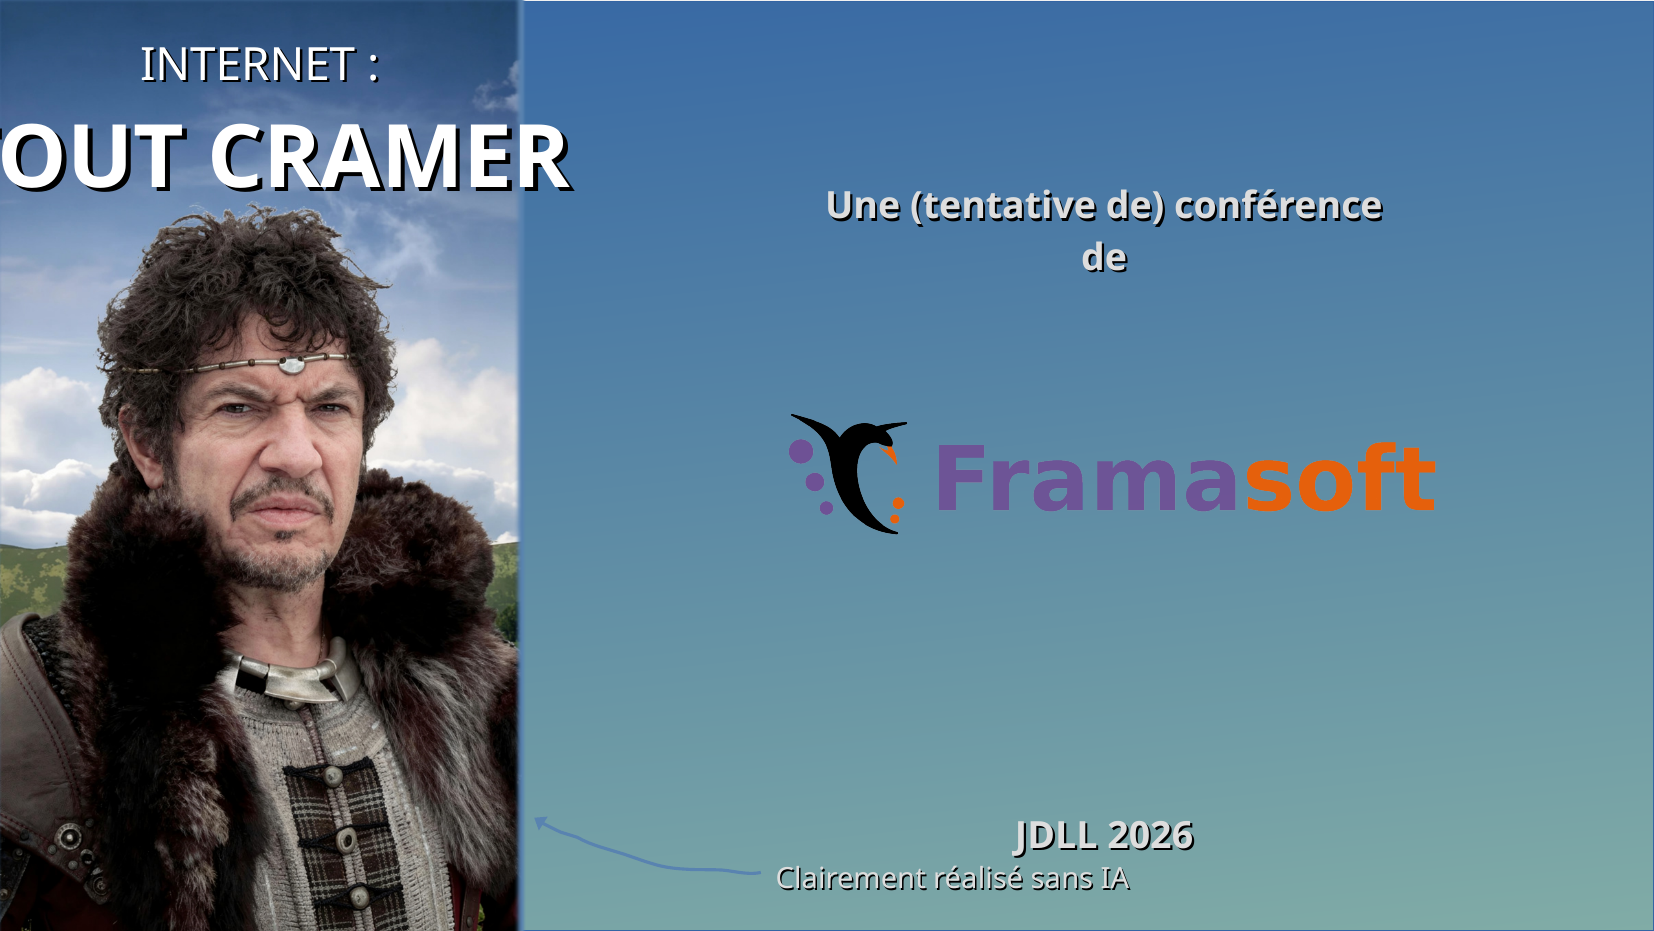

#
INTERNET :
TOUT CRAMER
POUR REPARTIR SUR DES BASES SAINES
Une (tentative de) conférence de
JDLL 2026
Clairement réalisé sans IA